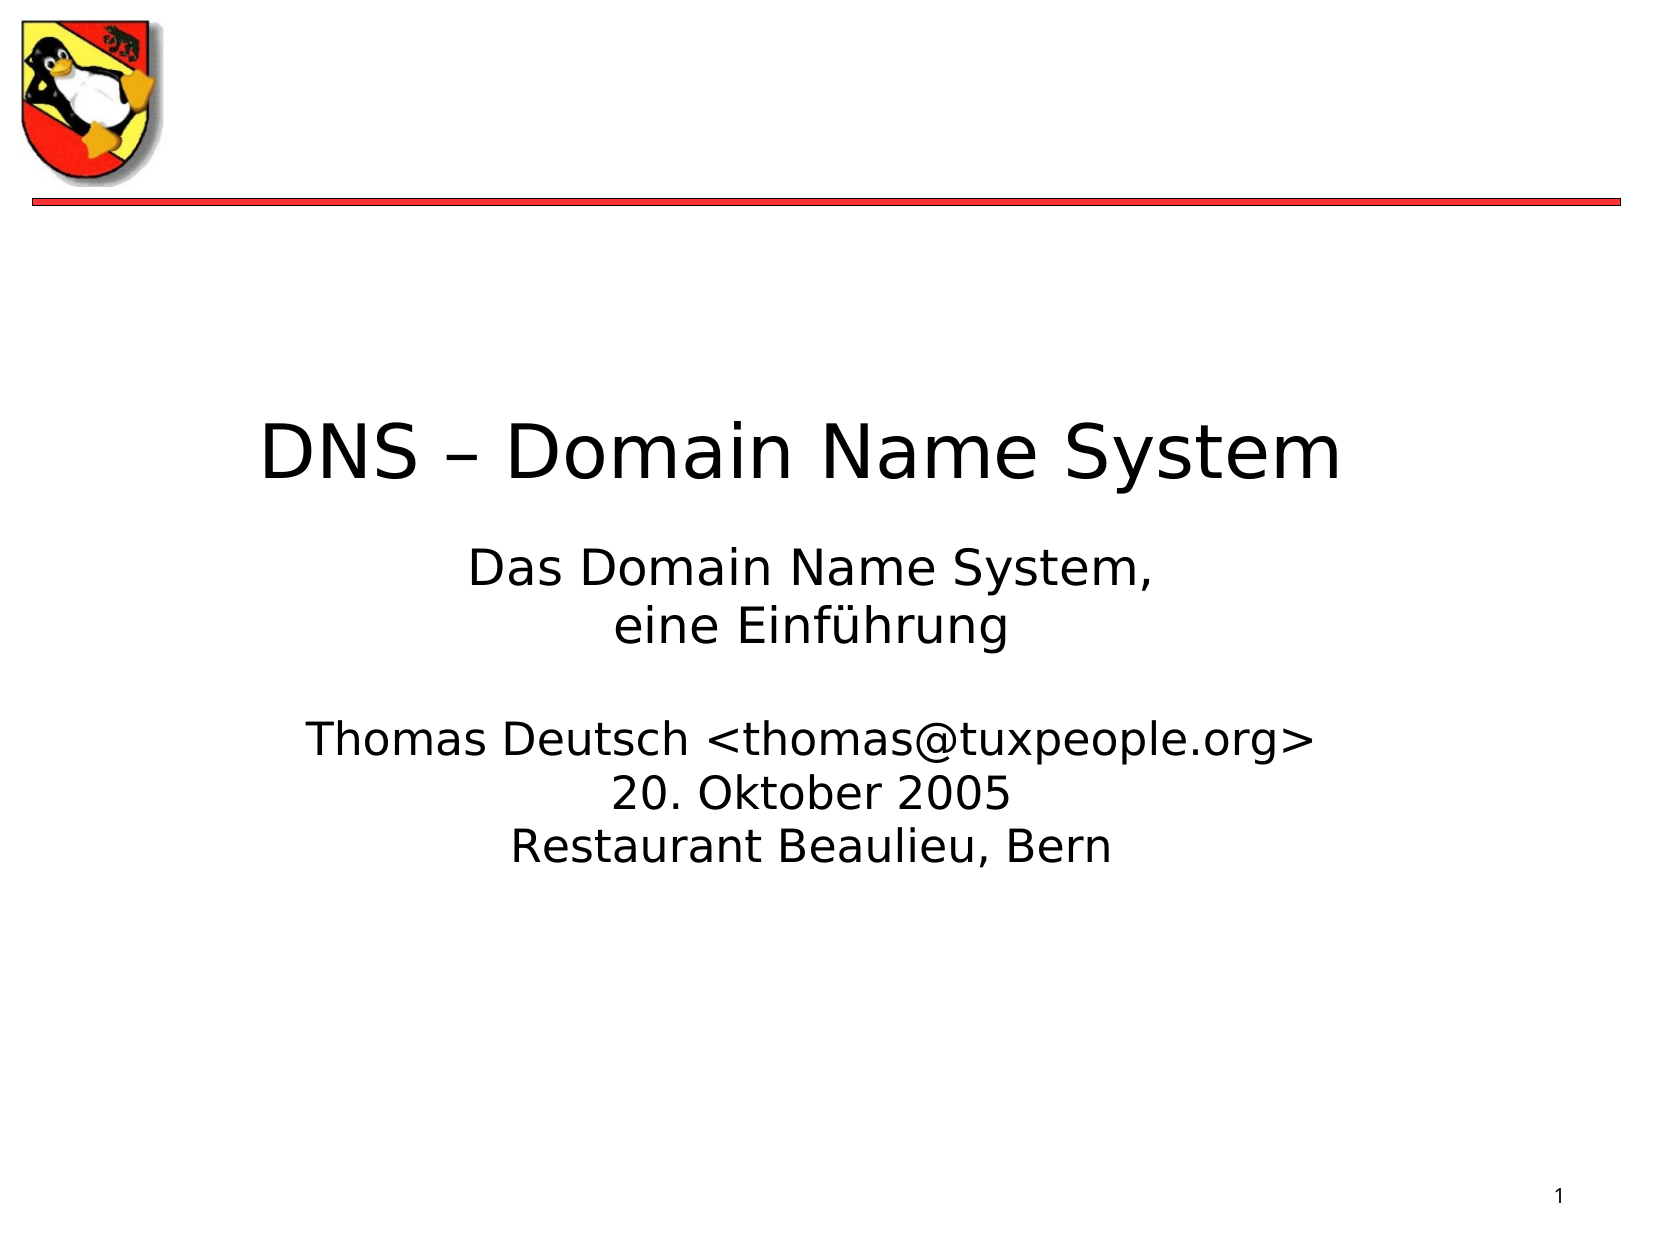

# DNS – Domain Name System
Das Domain Name System,
eine Einführung
Thomas Deutsch <thomas@tuxpeople.org>
20. Oktober 2005
Restaurant Beaulieu, Bern